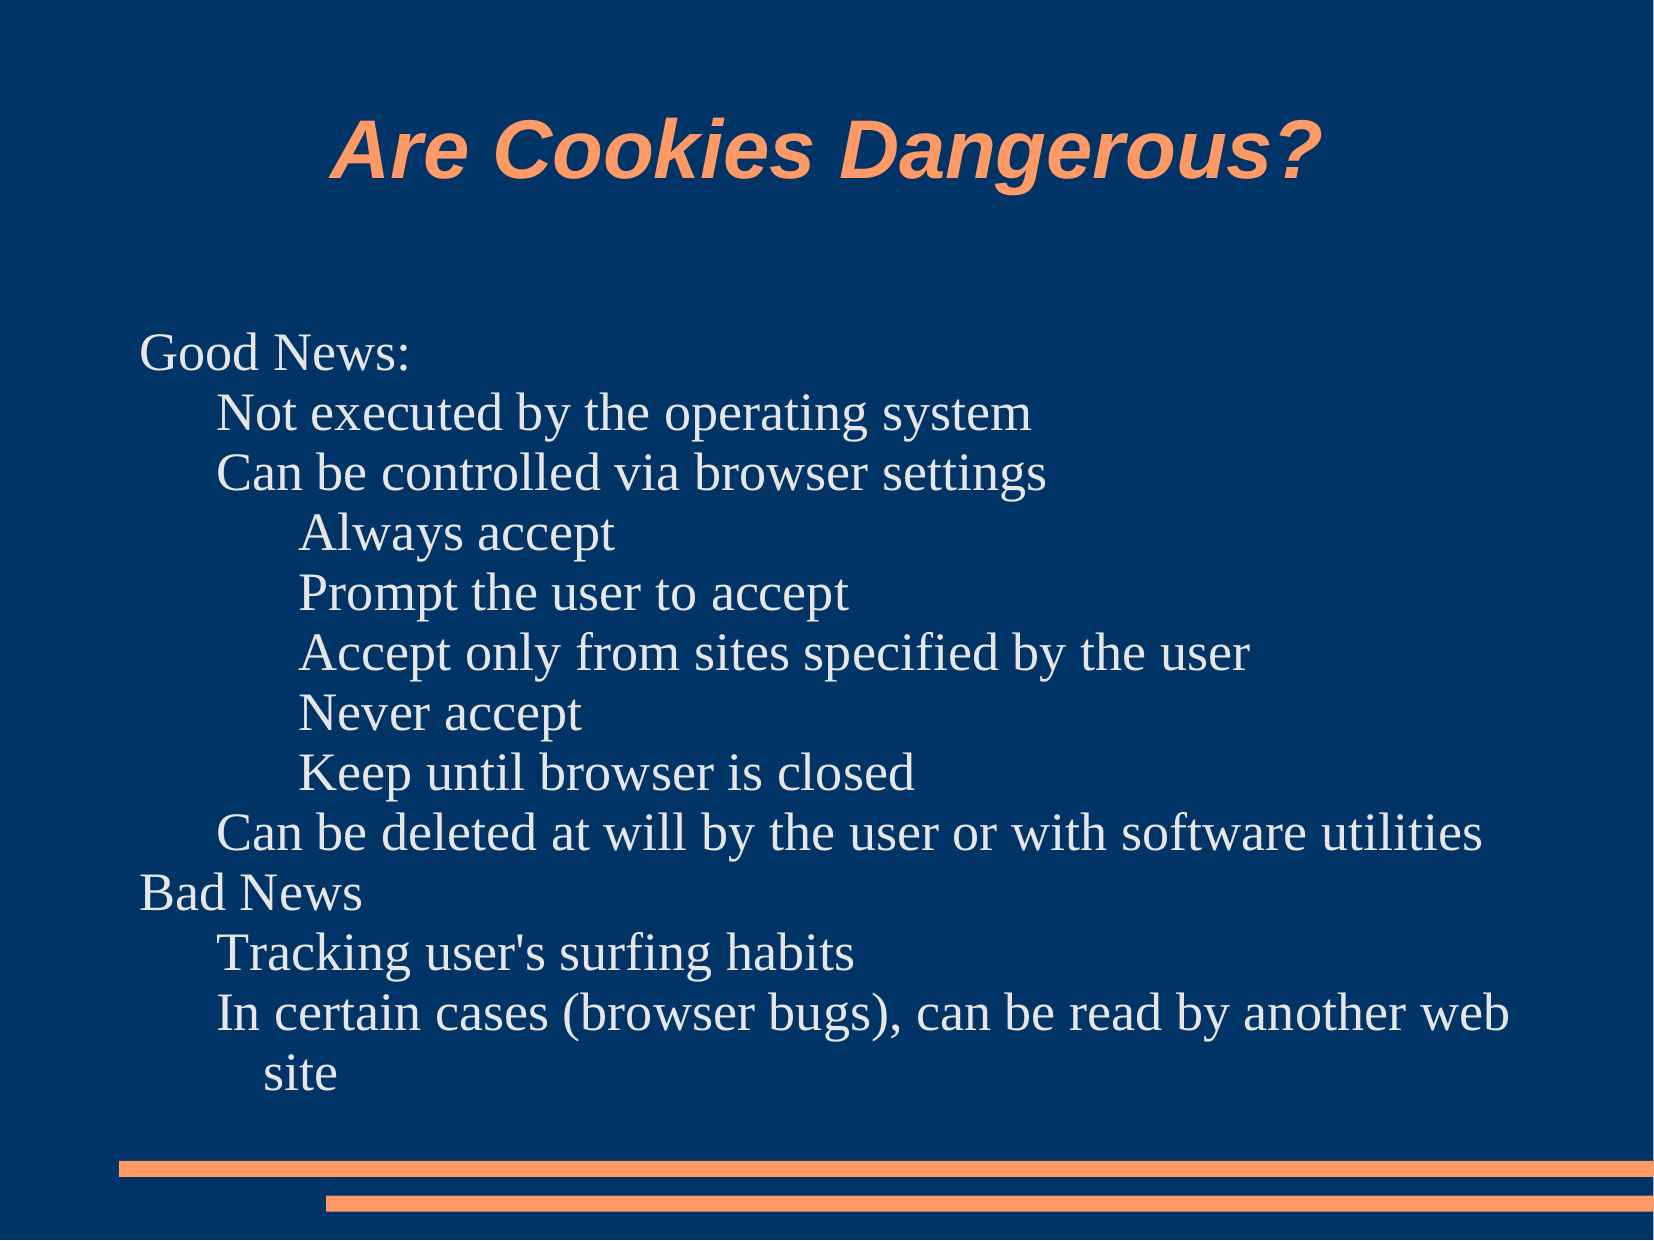

# Are Cookies Dangerous?
Good News:
Not executed by the operating system
Can be controlled via browser settings
Always accept
Prompt the user to accept
Accept only from sites specified by the user
Never accept
Keep until browser is closed
Can be deleted at will by the user or with software utilities
Bad News
Tracking user's surfing habits
In certain cases (browser bugs), can be read by another web site